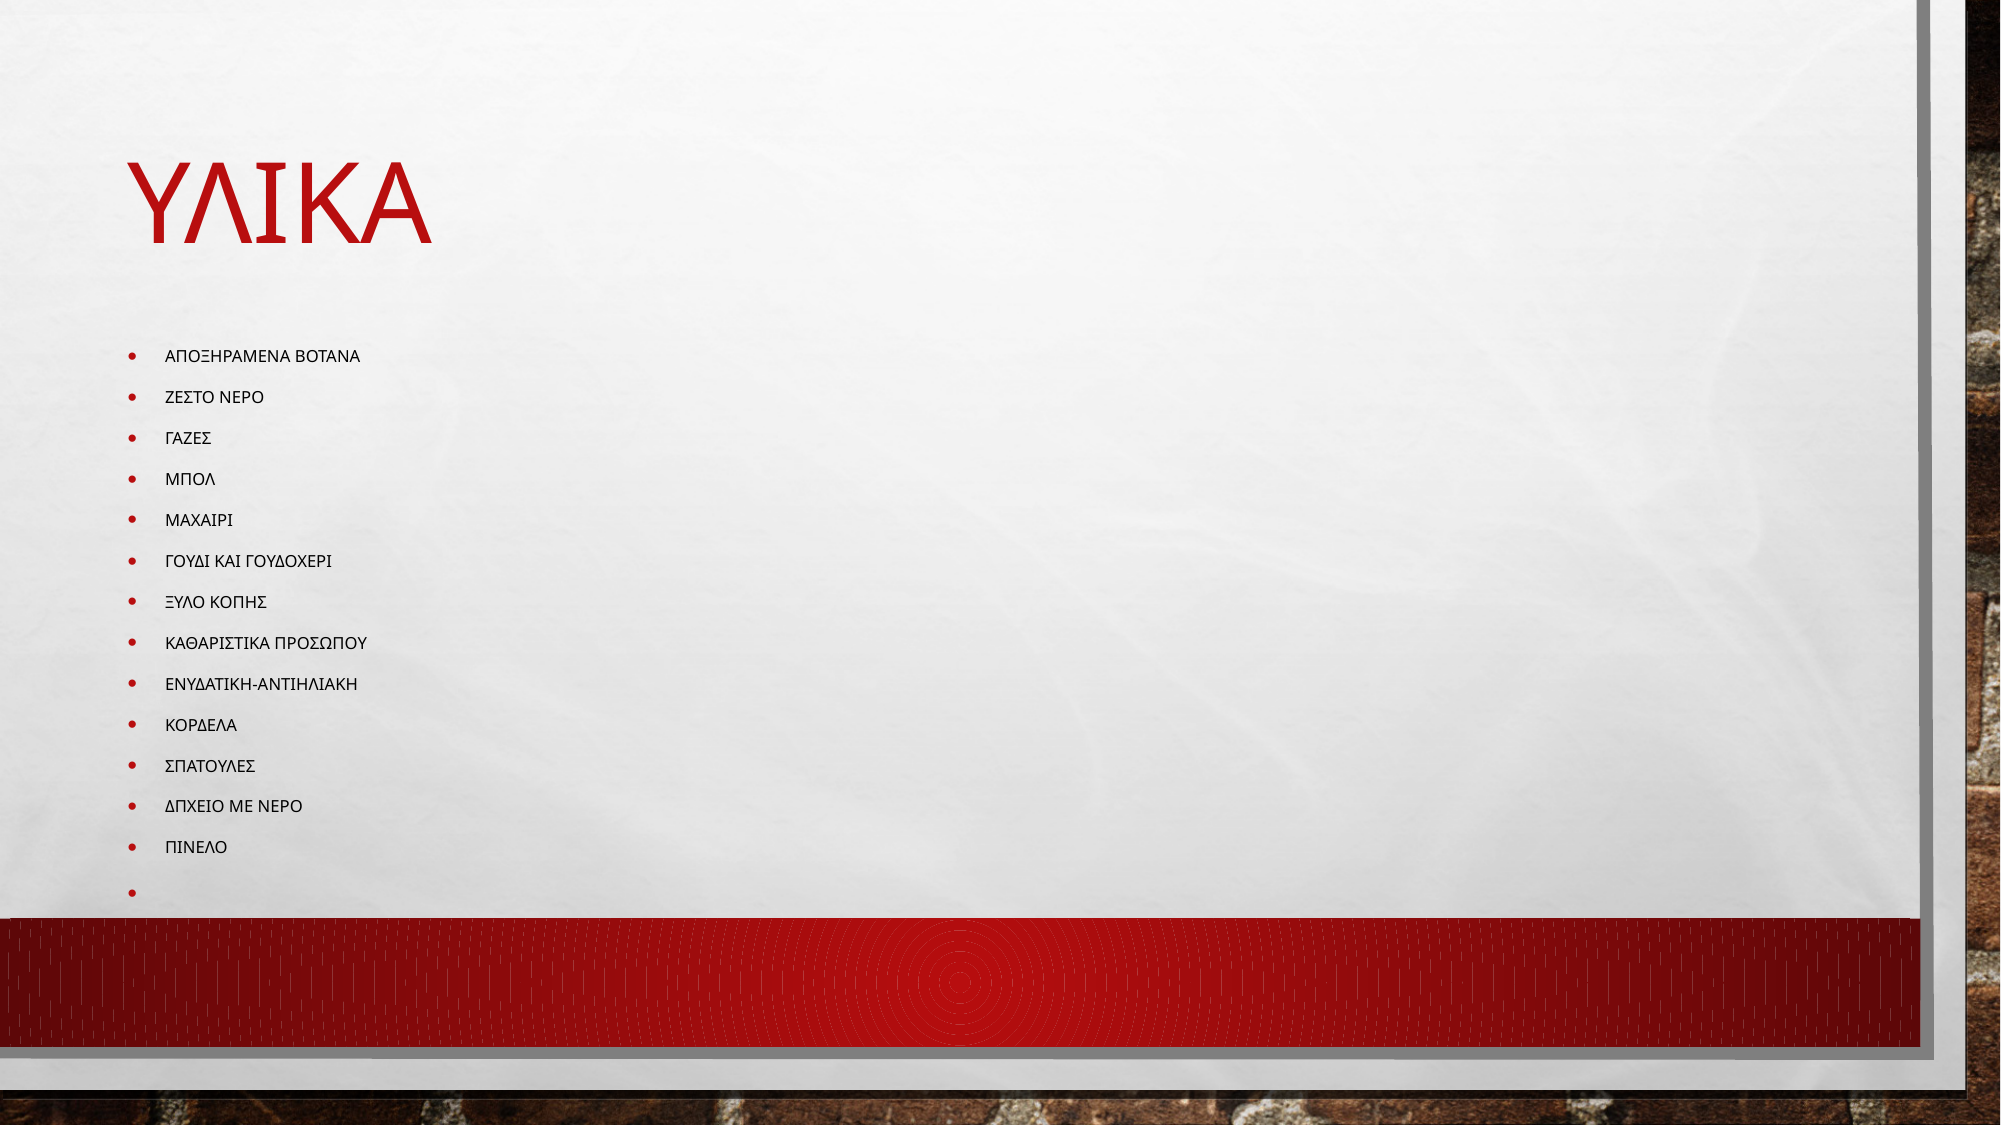

# υλικα
Αποξηραμενα βοτανα
Ζεστο νερο
Γαζεσ
Μπολ
Μαχαιρι
Γουδι και γουδοχερι
Ξυλο κοπησ
Καθαριστικα προσωπου
Ενυδατικη-αντιηλιακη
Κορδελα
Σπατουλεσ
Δπχειο με νερο
πινελο